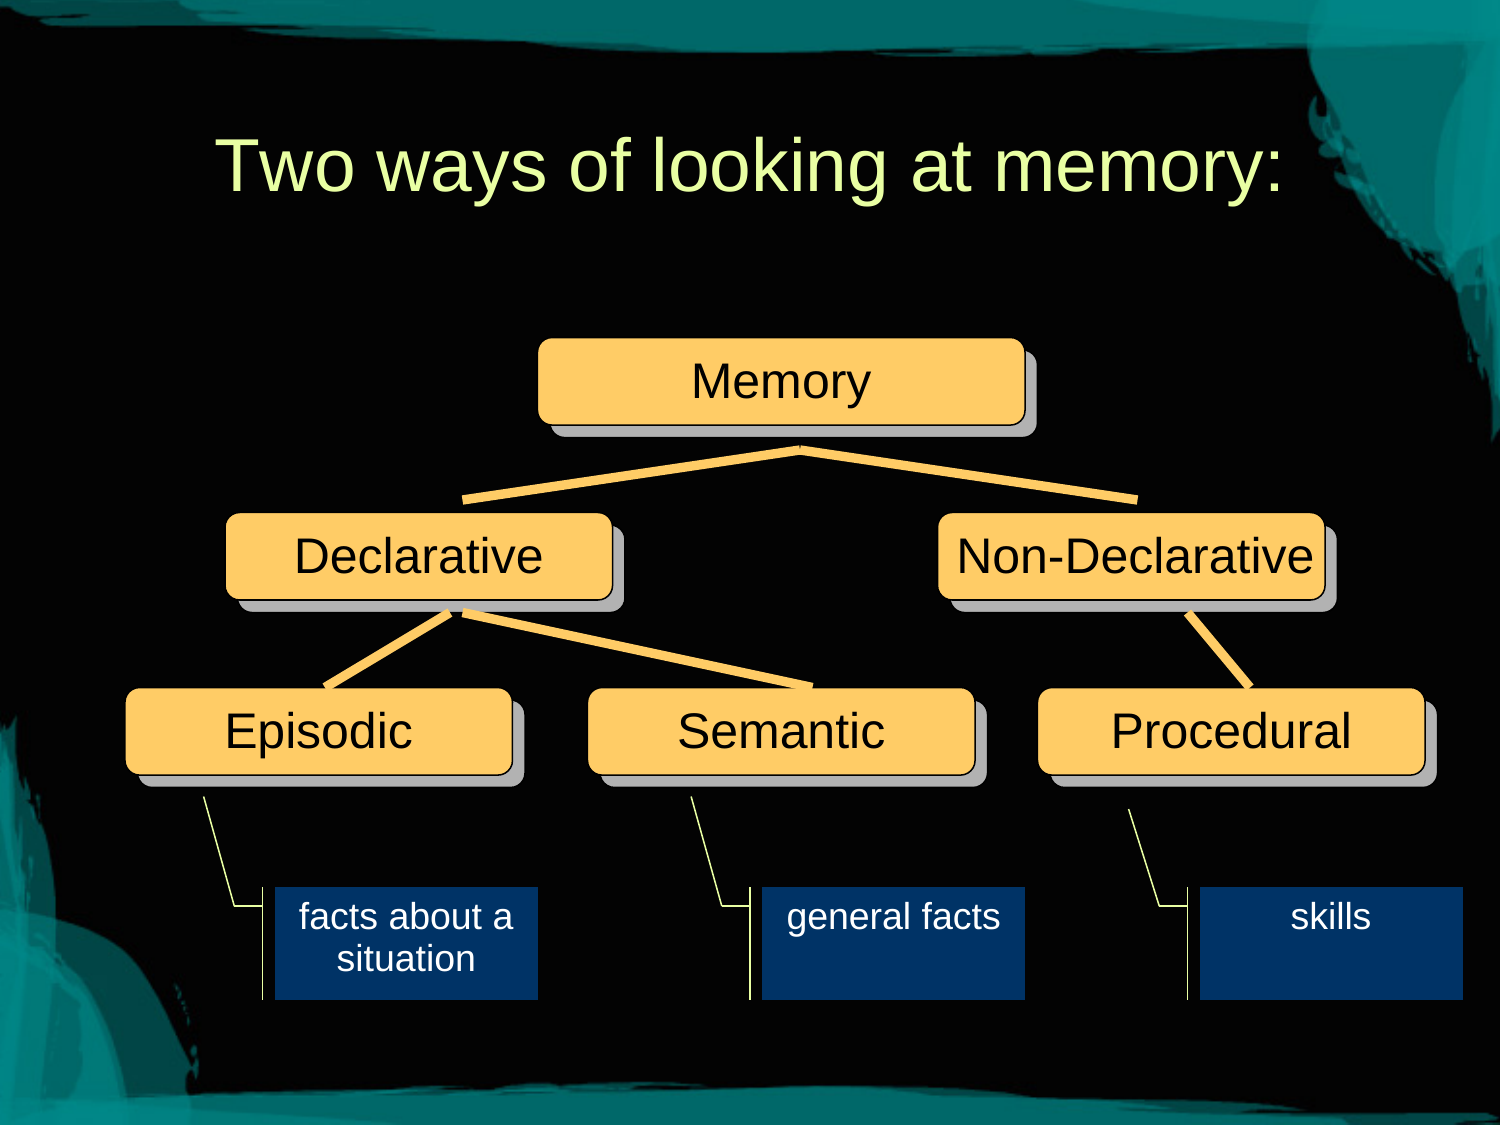

# Two ways of looking at memory:
Memory
Declarative
Non-Declarative
Episodic
Semantic
Procedural
facts about a situation
general facts
skills